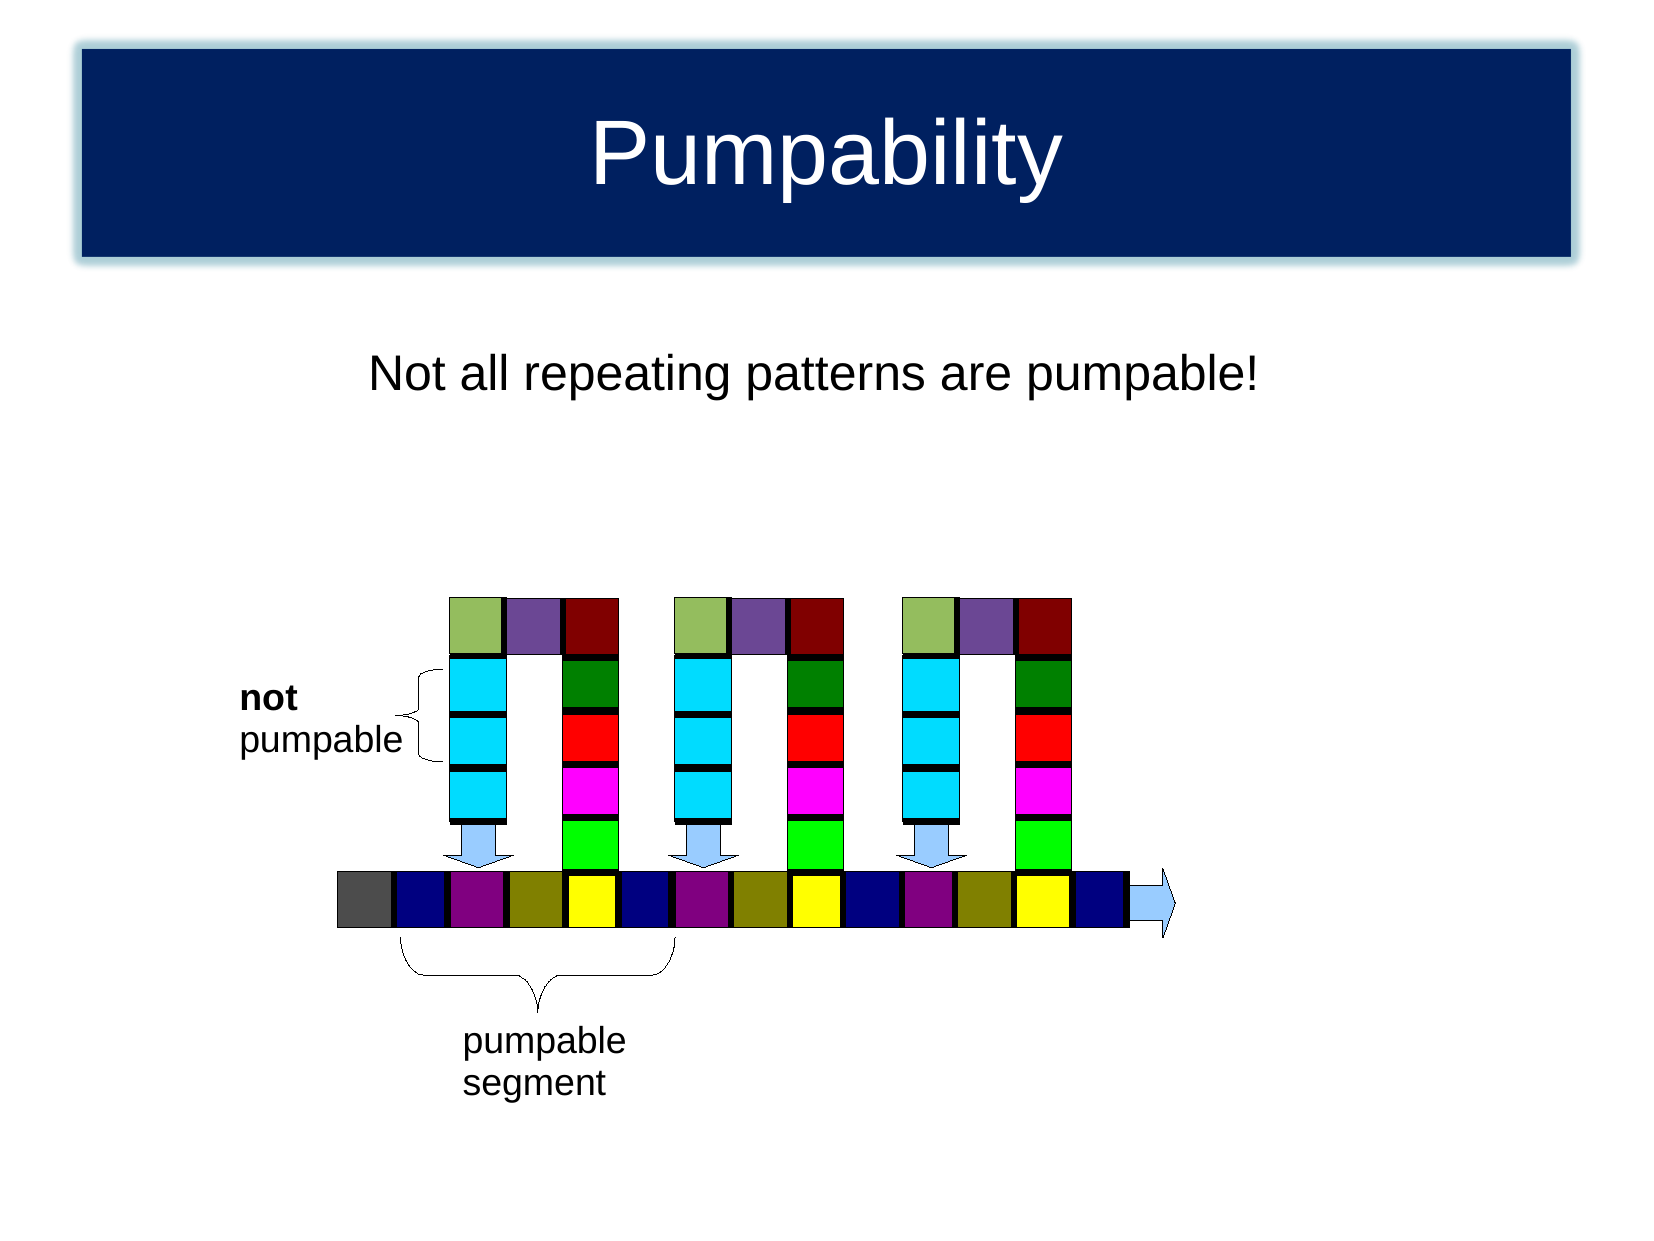

Pumpability
Not all repeating patterns are pumpable!
not pumpable
pumpable segment